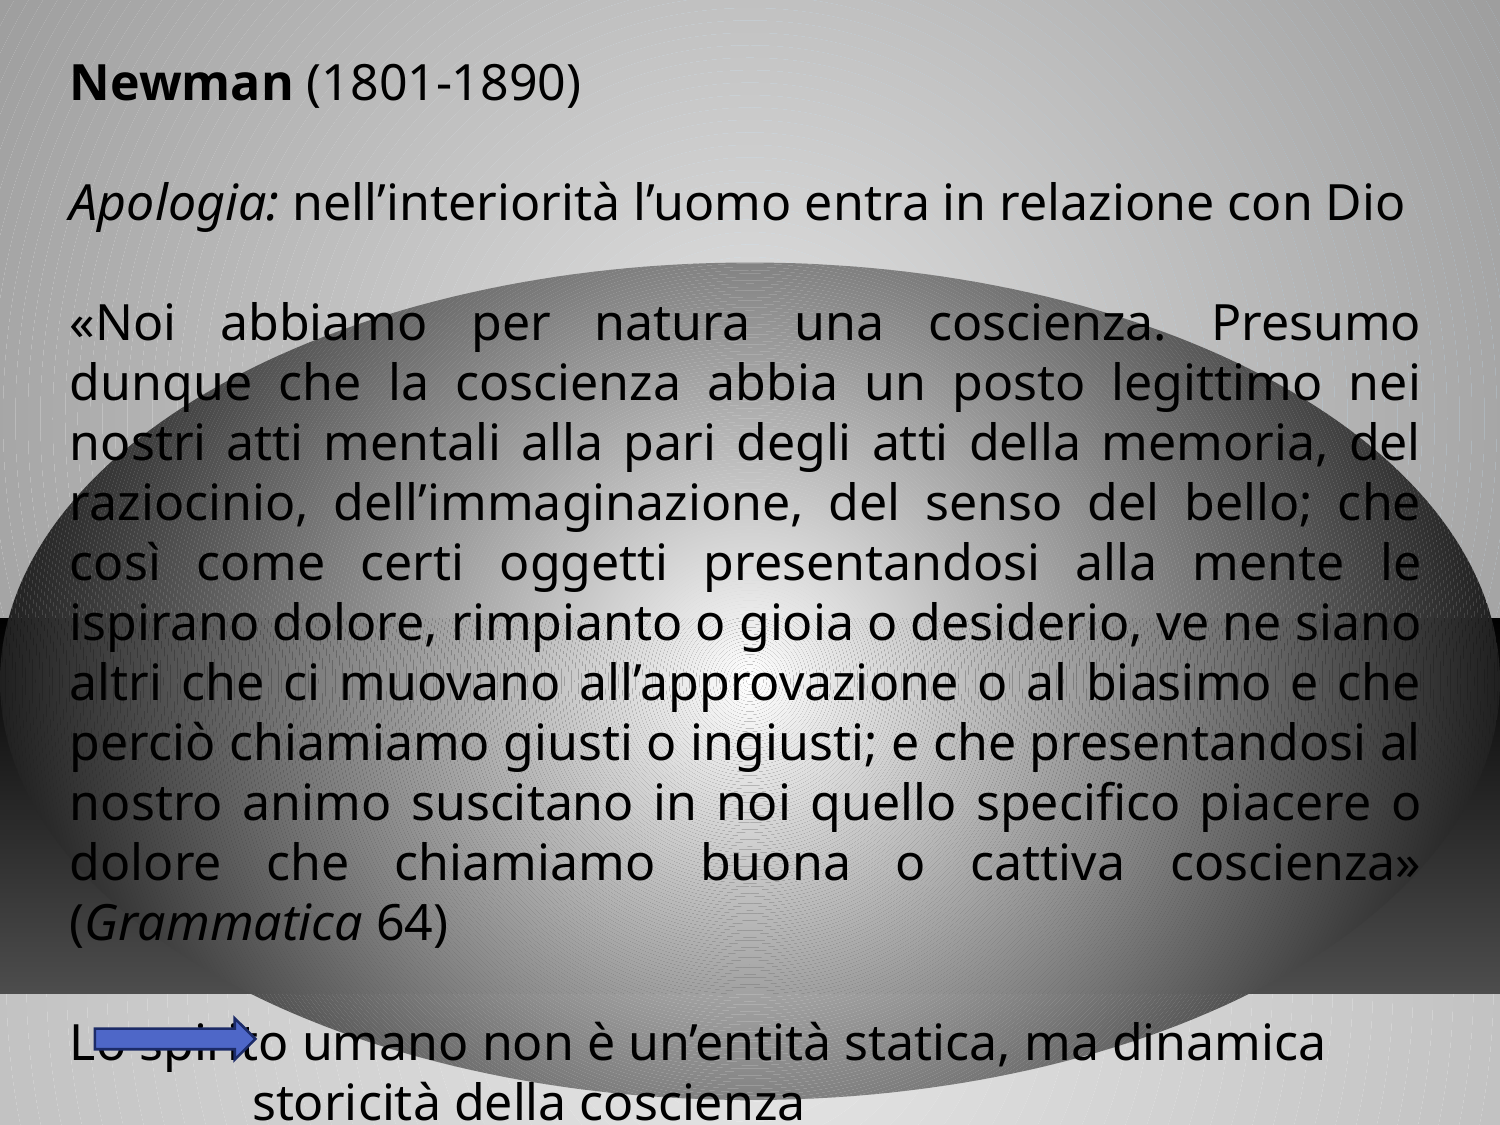

Newman (1801-1890)
Apologia: nell’interiorità l’uomo entra in relazione con Dio
«Noi abbiamo per natura una coscienza. Presumo dunque che la coscienza abbia un posto legittimo nei nostri atti mentali alla pari degli atti della memoria, del raziocinio, dell’immaginazione, del senso del bello; che così come certi oggetti presentandosi alla mente le ispirano dolore, rimpianto o gioia o desiderio, ve ne siano altri che ci muovano all’approvazione o al biasimo e che perciò chiamiamo giusti o ingiusti; e che presentandosi al nostro animo suscitano in noi quello specifico piacere o dolore che chiamiamo buona o cattiva coscienza» (Grammatica 64)
Lo spirito umano non è un’entità statica, ma dinamica
 storicità della coscienza